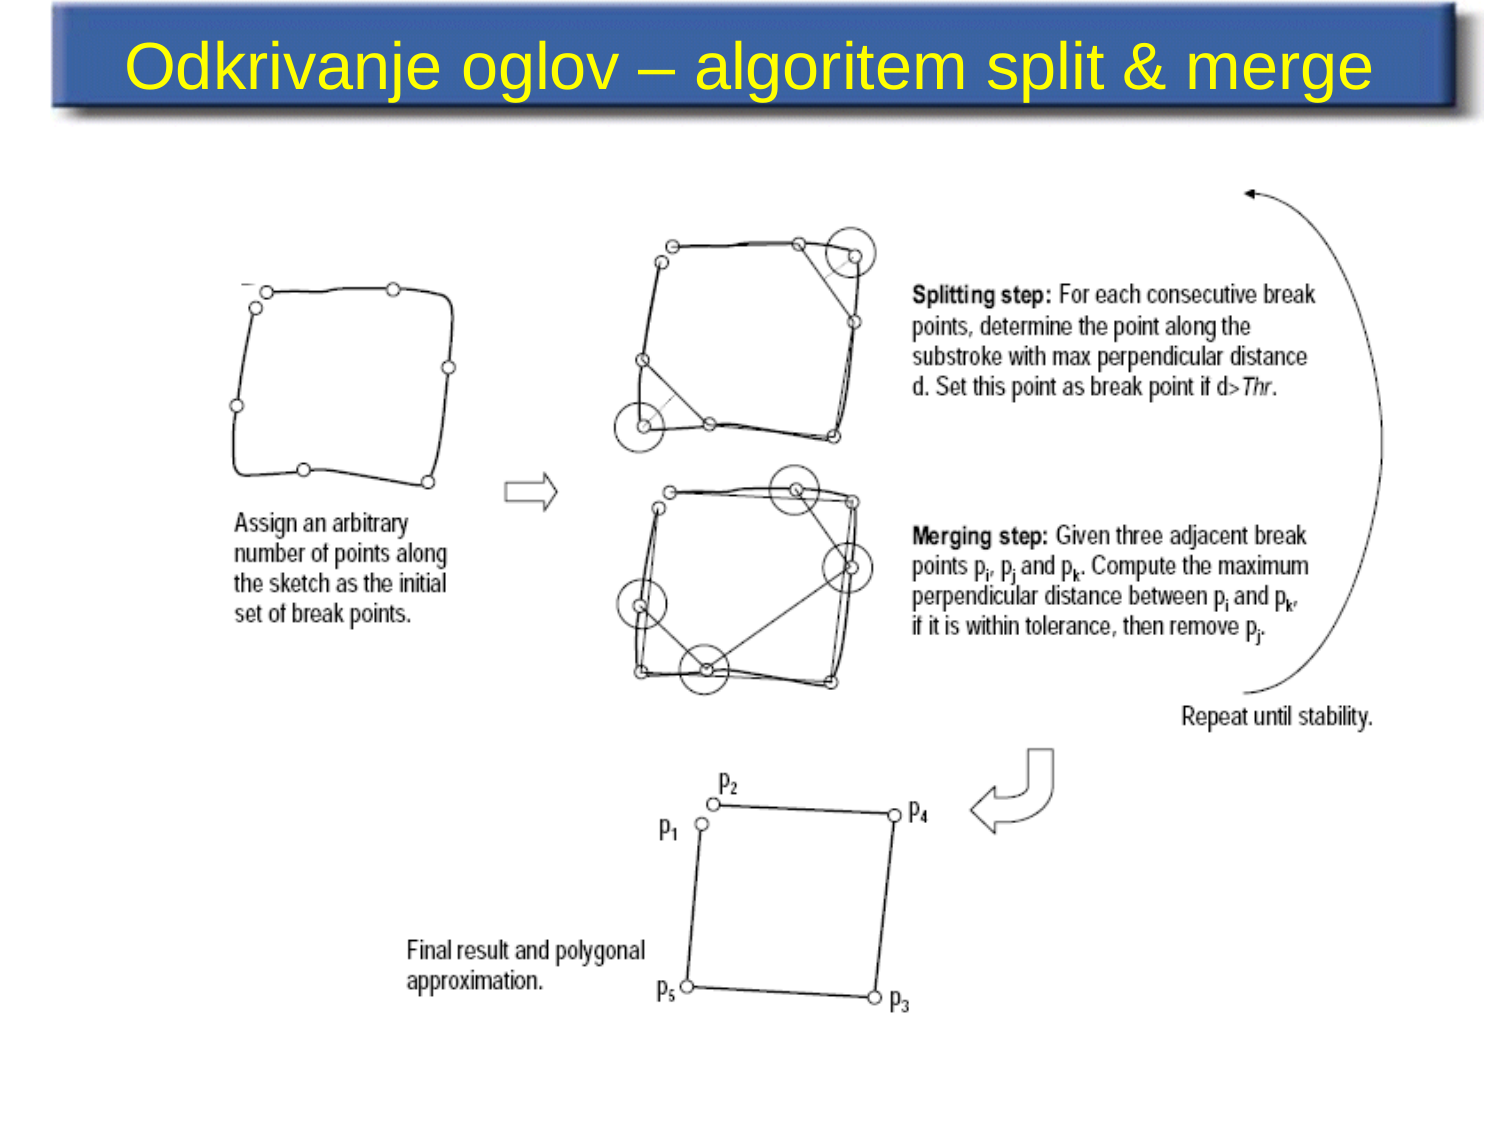

# Odkrivanje oglov – algoritem split & merge